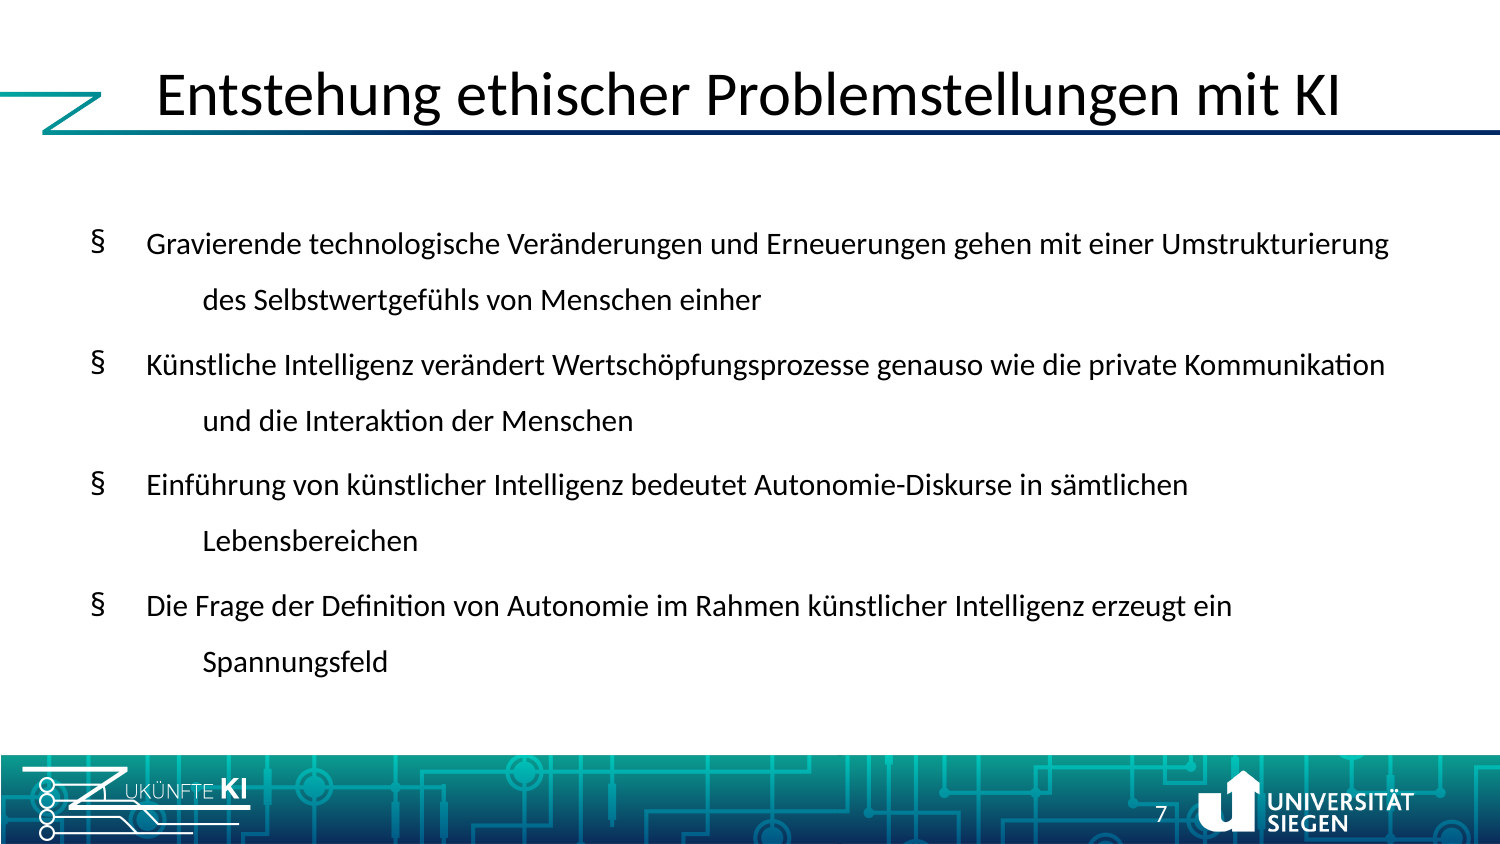

# Entstehung ethischer Problemstellungen mit KI
Gravierende technologische Veränderungen und Erneuerungen gehen mit einer Umstrukturierung des Selbstwertgefühls von Menschen einher
Künstliche Intelligenz verändert Wertschöpfungsprozesse genauso wie die private Kommunikation und die Interaktion der Menschen
Einführung von künstlicher Intelligenz bedeutet Autonomie-Diskurse in sämtlichen Lebensbereichen
Die Frage der Definition von Autonomie im Rahmen künstlicher Intelligenz erzeugt ein Spannungsfeld